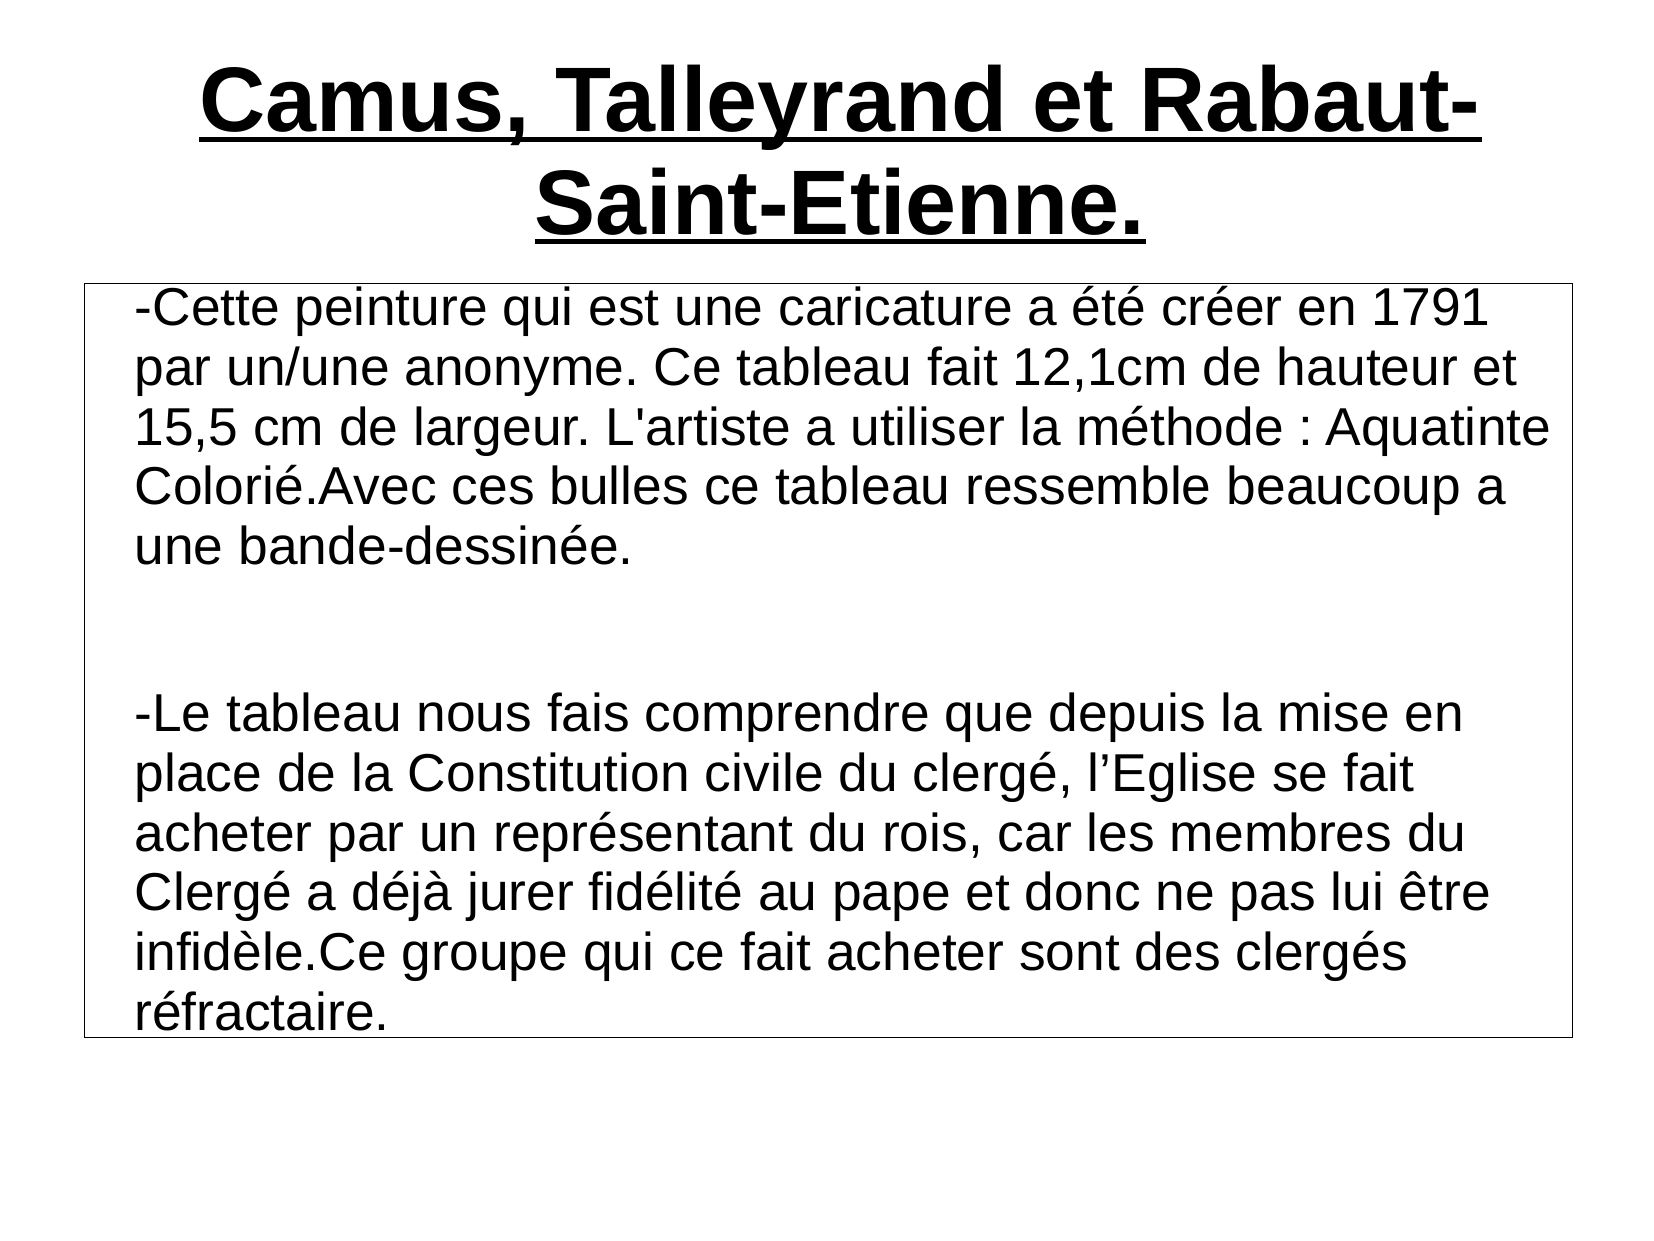

# Camus, Talleyrand et Rabaut-Saint-Etienne.
-Cette peinture qui est une caricature a été créer en 1791 par un/une anonyme. Ce tableau fait 12,1cm de hauteur et 15,5 cm de largeur. L'artiste a utiliser la méthode : Aquatinte Colorié.Avec ces bulles ce tableau ressemble beaucoup a une bande-dessinée.
-Le tableau nous fais comprendre que depuis la mise en place de la Constitution civile du clergé, l’Eglise se fait acheter par un représentant du rois, car les membres du Clergé a déjà jurer fidélité au pape et donc ne pas lui être infidèle.Ce groupe qui ce fait acheter sont des clergés réfractaire.